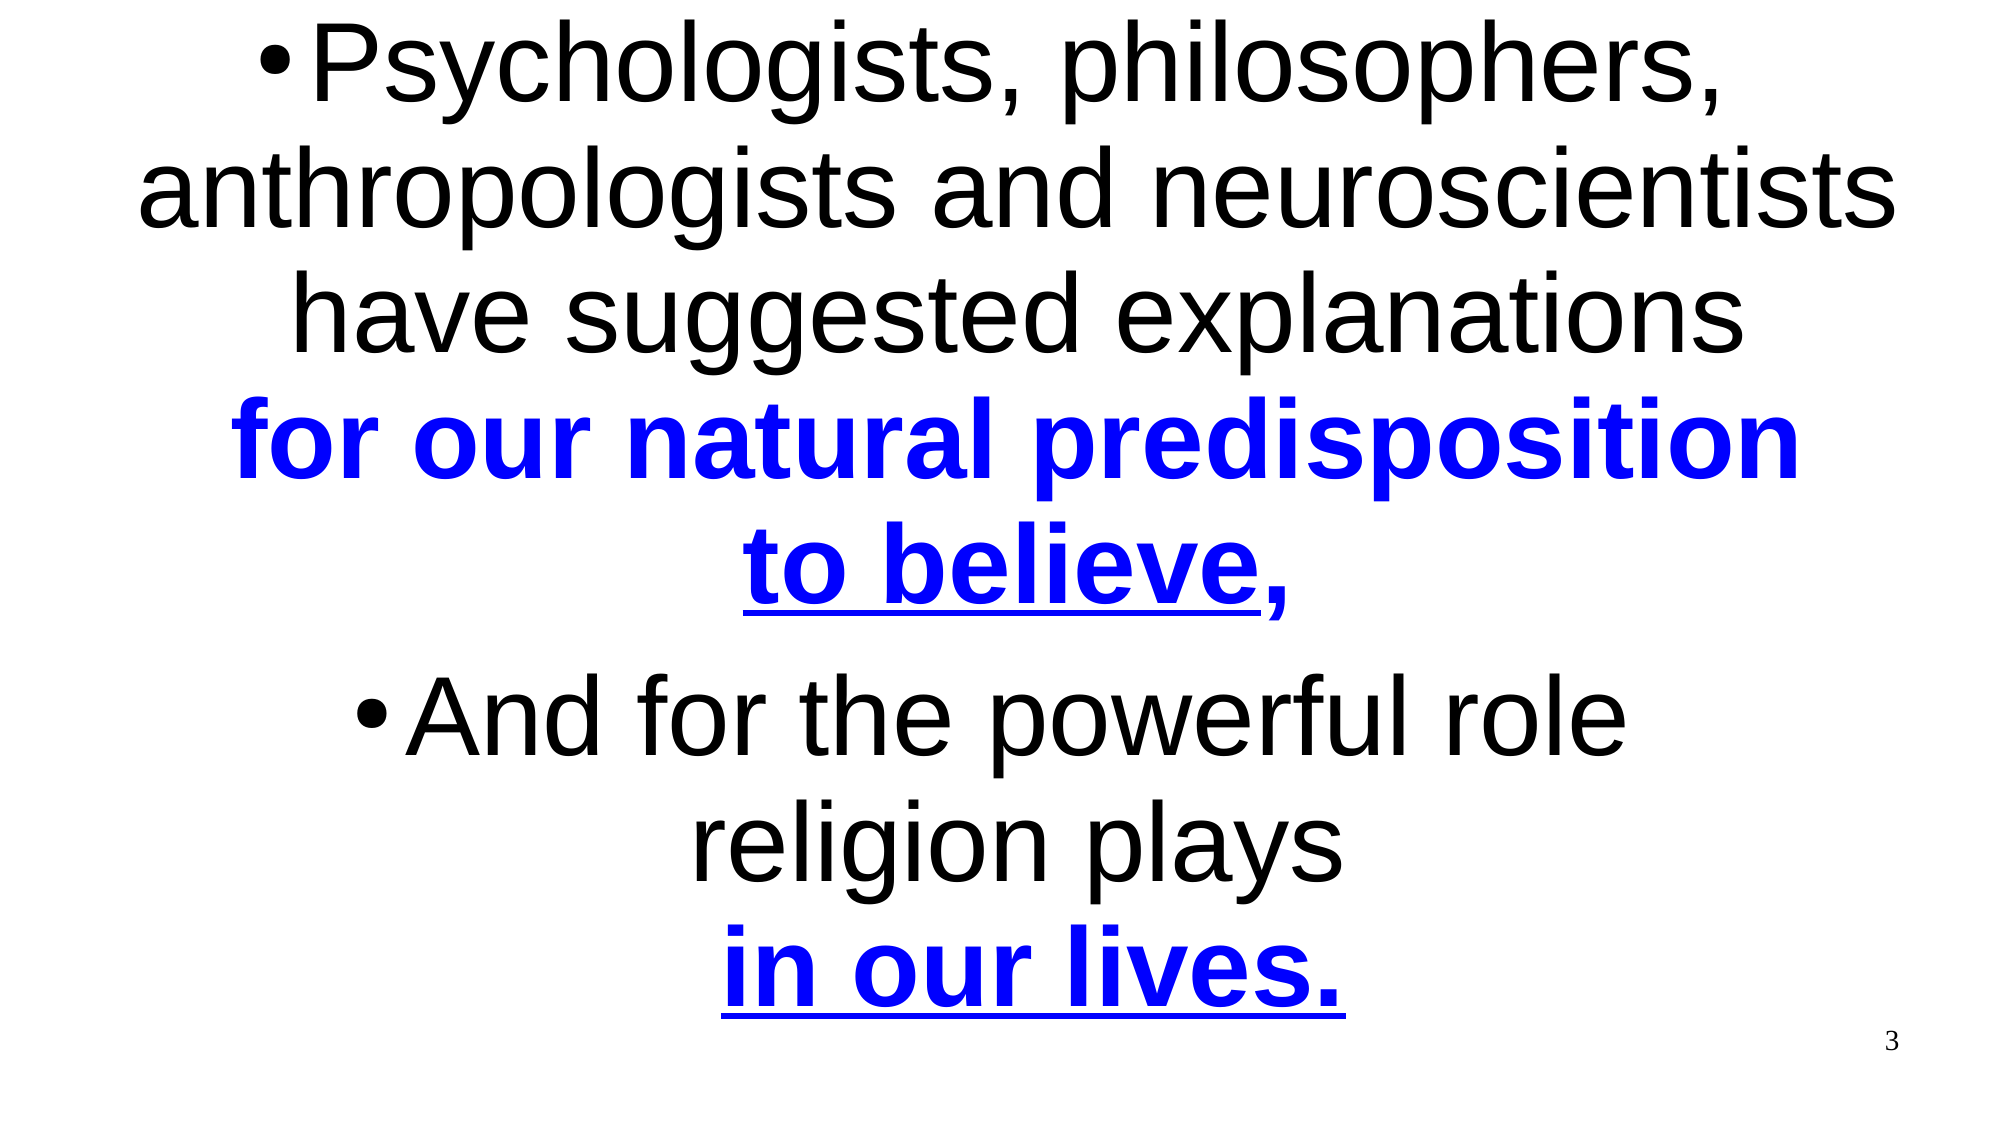

# Psychologists, philosophers, anthropologists and neuroscientists have suggested explanations for our natural predisposition to believe,
And for the powerful role
religion plays
in our lives.
3